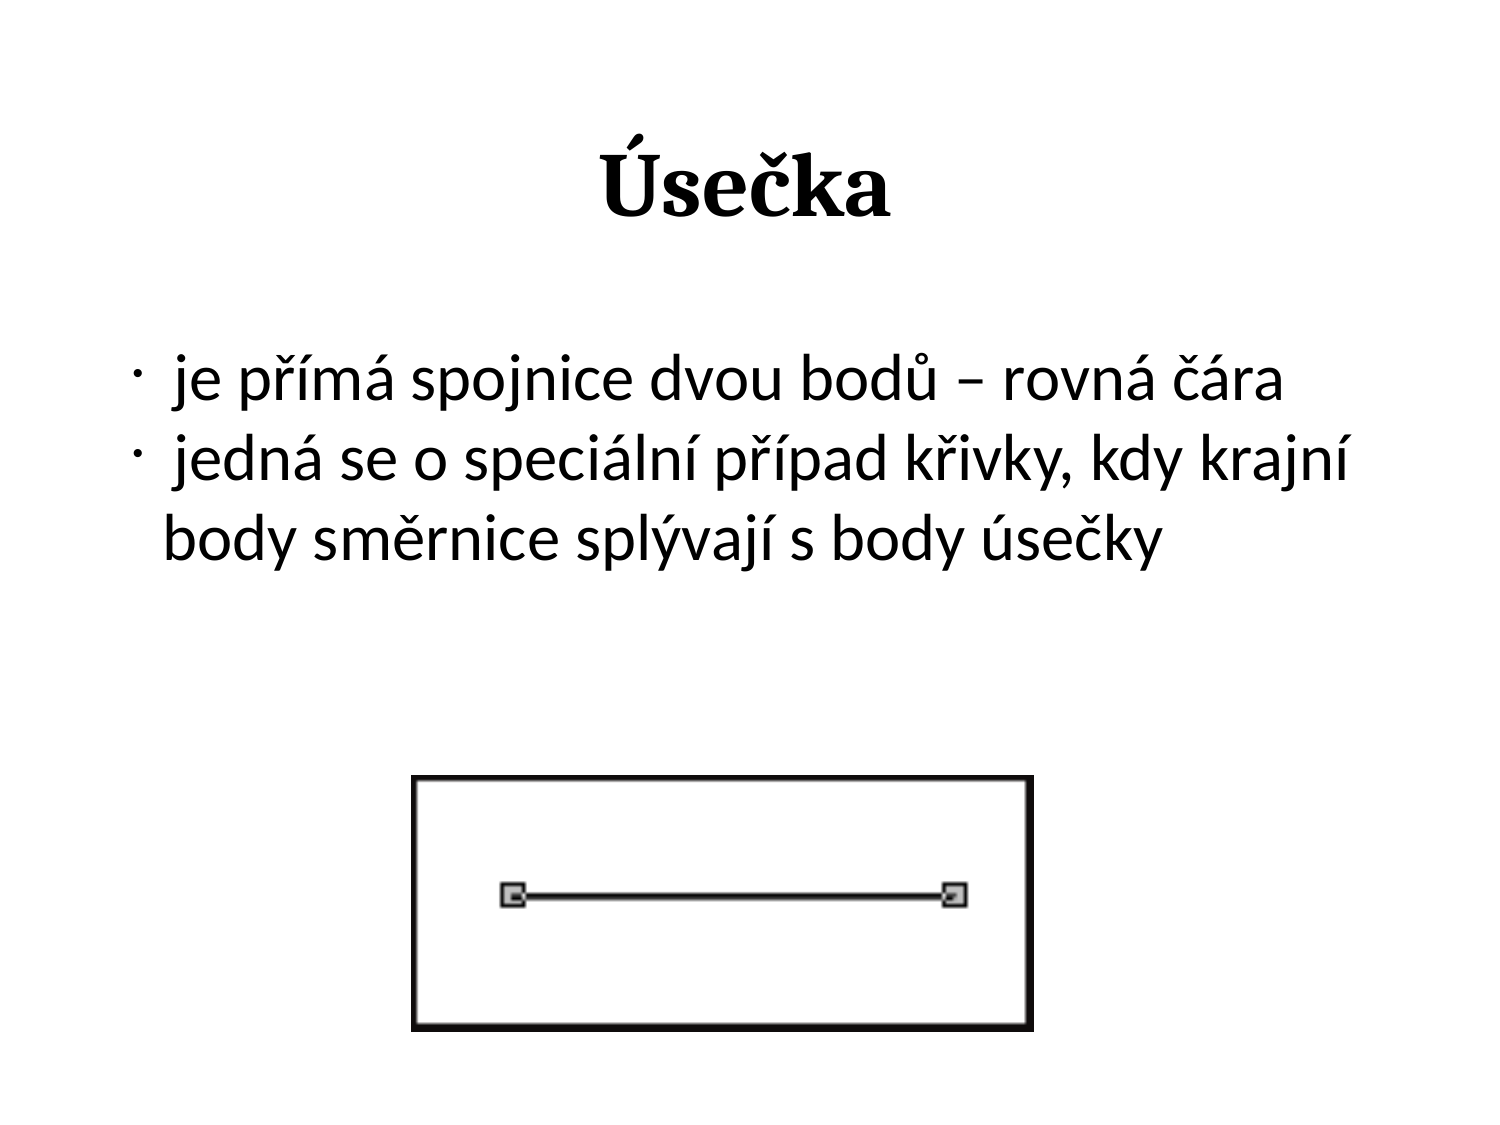

Úsečka
 je přímá spojnice dvou bodů – rovná čára
 jedná se o speciální případ křivky, kdy krajní body směrnice splývají s body úsečky